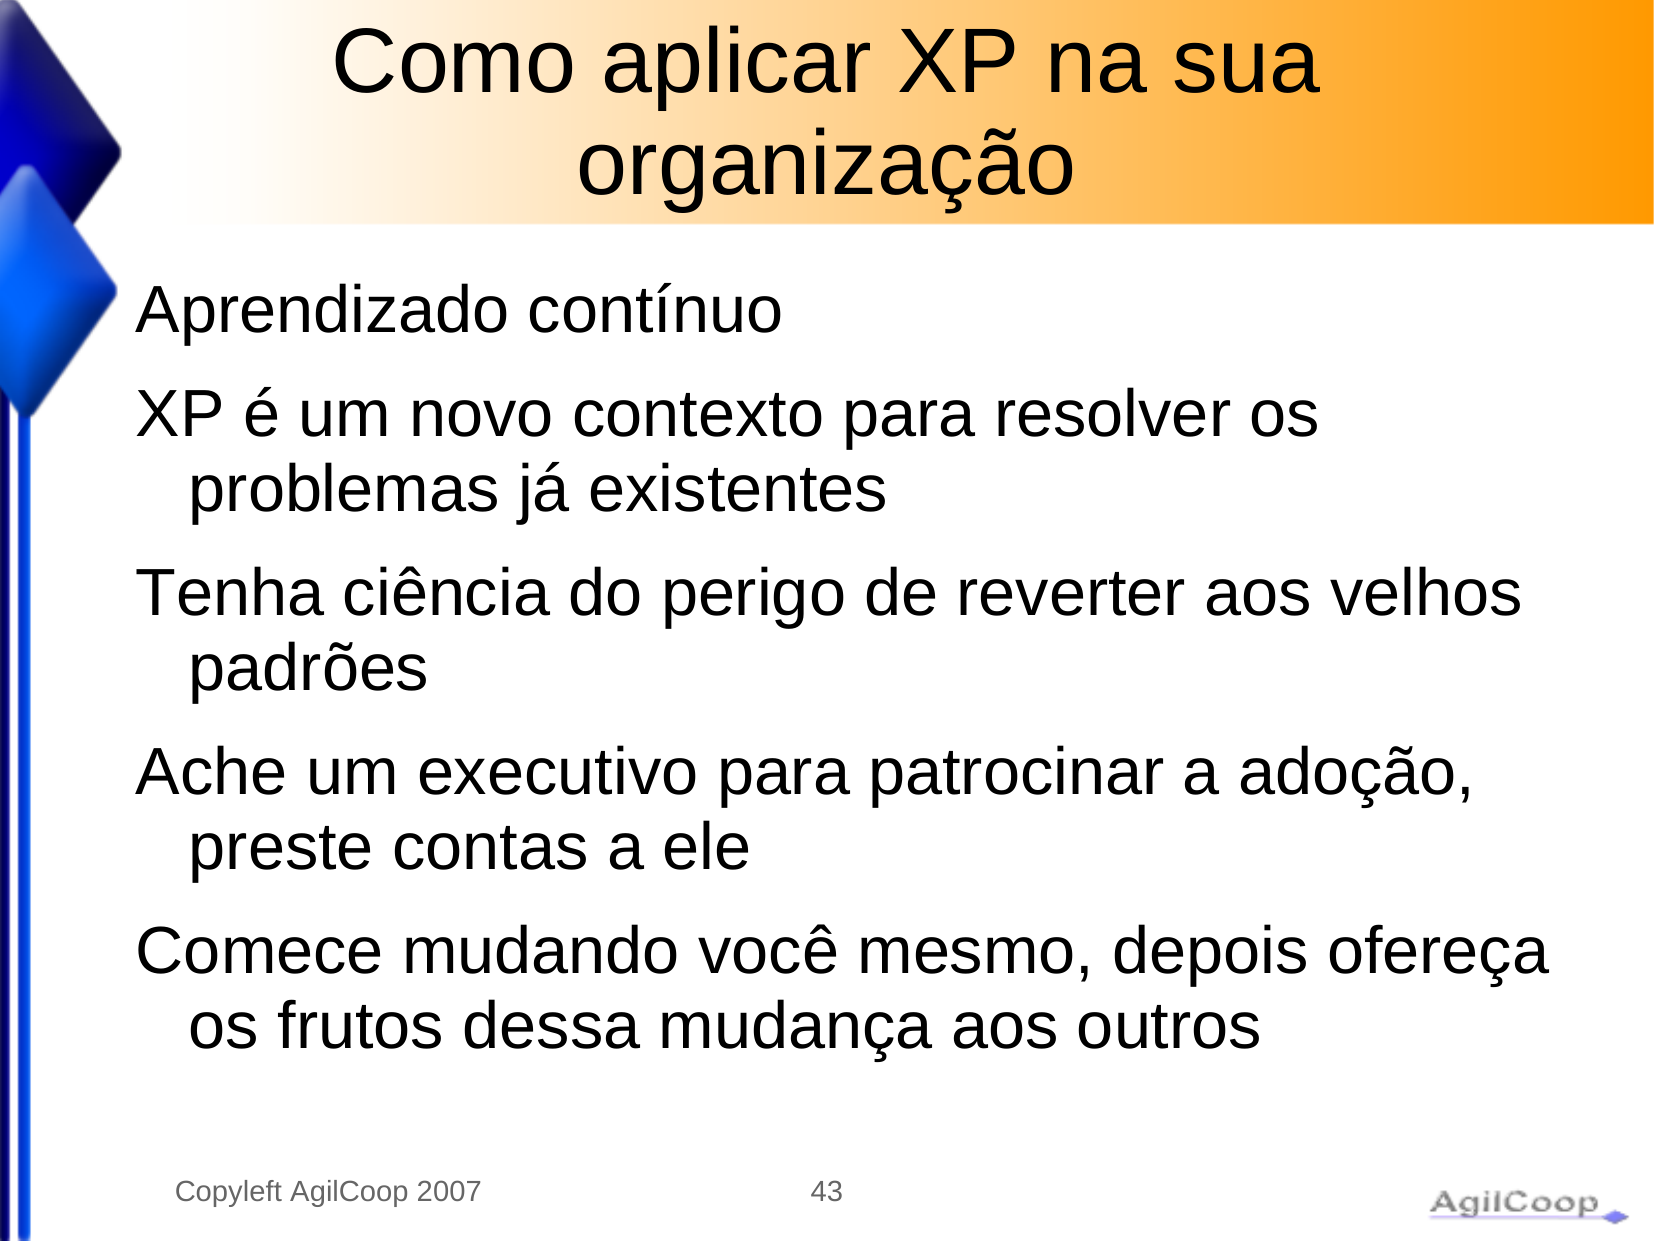

# Como aplicar XP na sua organização
Aprendizado contínuo
XP é um novo contexto para resolver os problemas já existentes
Tenha ciência do perigo de reverter aos velhos padrões
Ache um executivo para patrocinar a adoção, preste contas a ele
Comece mudando você mesmo, depois ofereça os frutos dessa mudança aos outros
Copyleft AgilCoop 2007
43